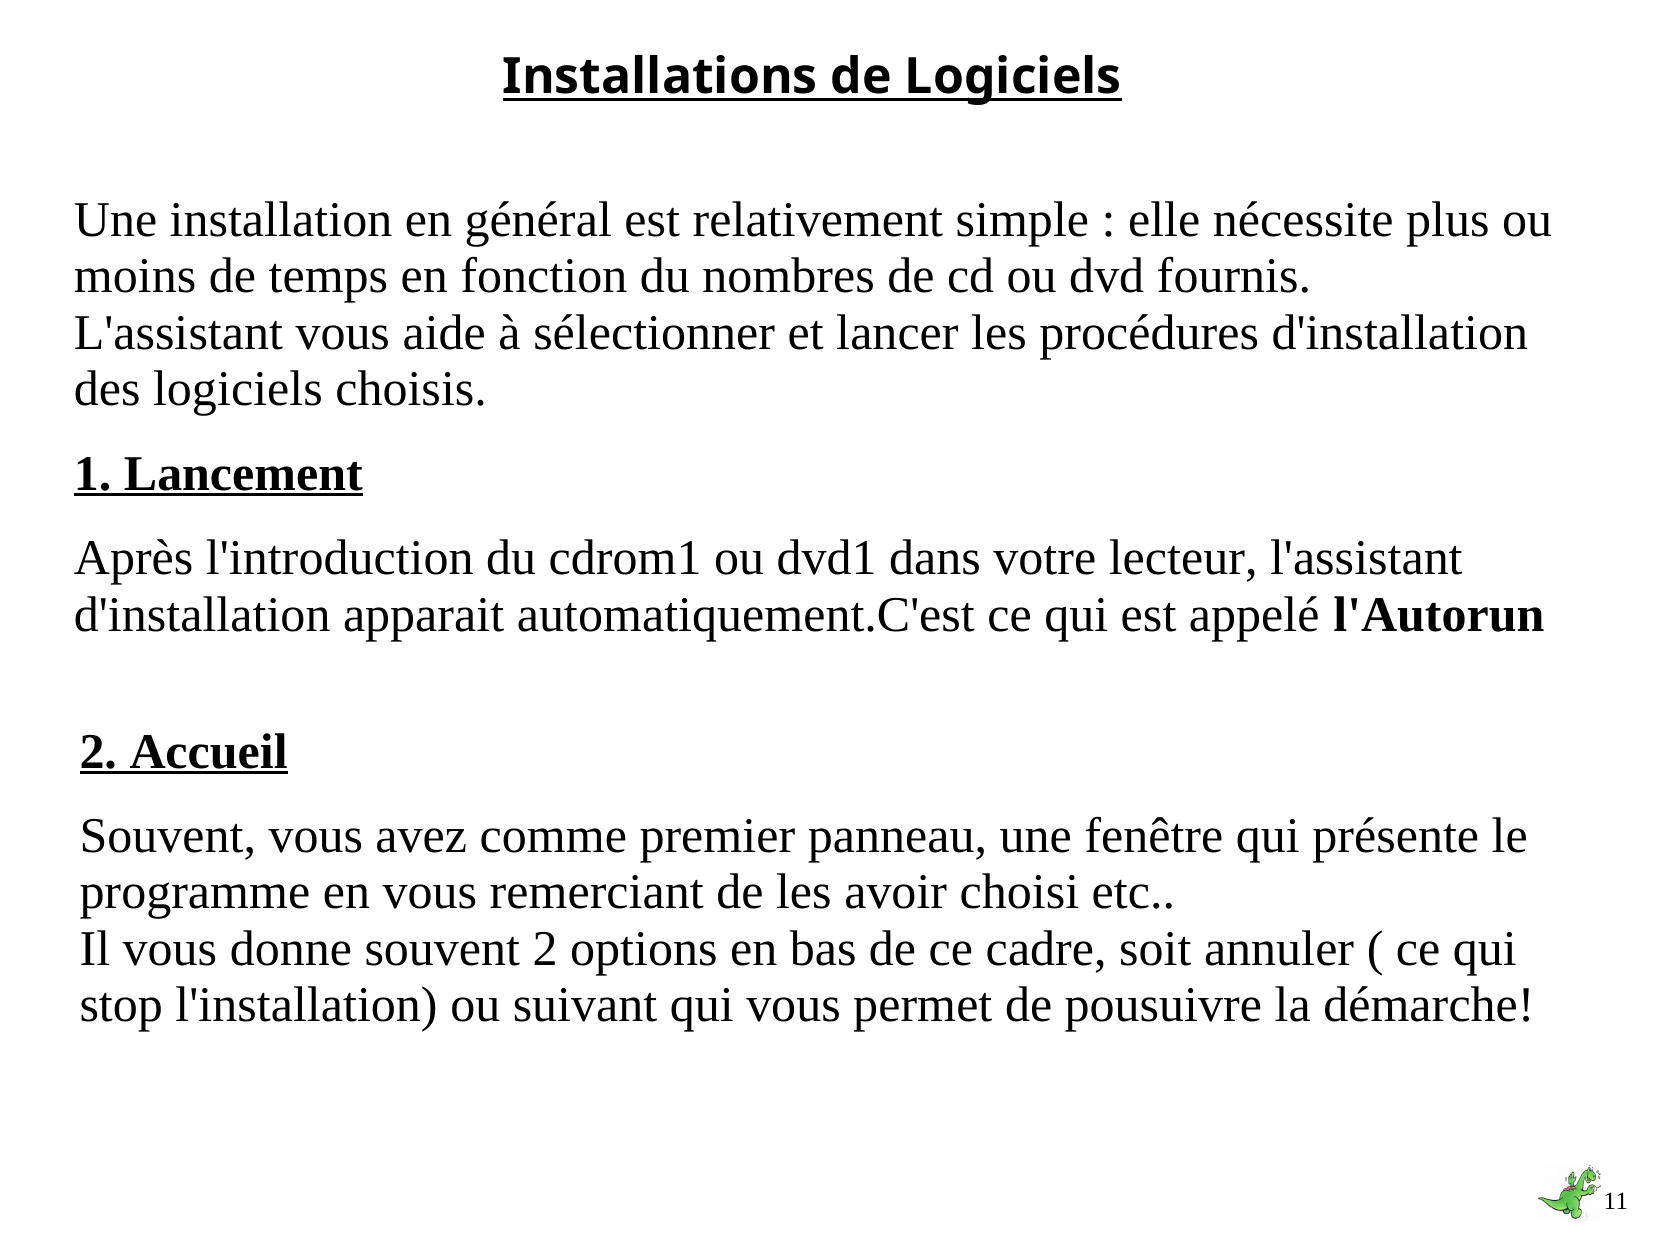

Installations de Logiciels
Une installation en général est relativement simple : elle nécessite plus ou
moins de temps en fonction du nombres de cd ou dvd fournis.
L'assistant vous aide à sélectionner et lancer les procédures d'installation
des logiciels choisis.
1. Lancement
Après l'introduction du cdrom1 ou dvd1 dans votre lecteur, l'assistant
d'installation apparait automatiquement.C'est ce qui est appelé l'Autorun
2. Accueil
Souvent, vous avez comme premier panneau, une fenêtre qui présente le
programme en vous remerciant de les avoir choisi etc..
Il vous donne souvent 2 options en bas de ce cadre, soit annuler ( ce qui
stop l'installation) ou suivant qui vous permet de pousuivre la démarche!
11